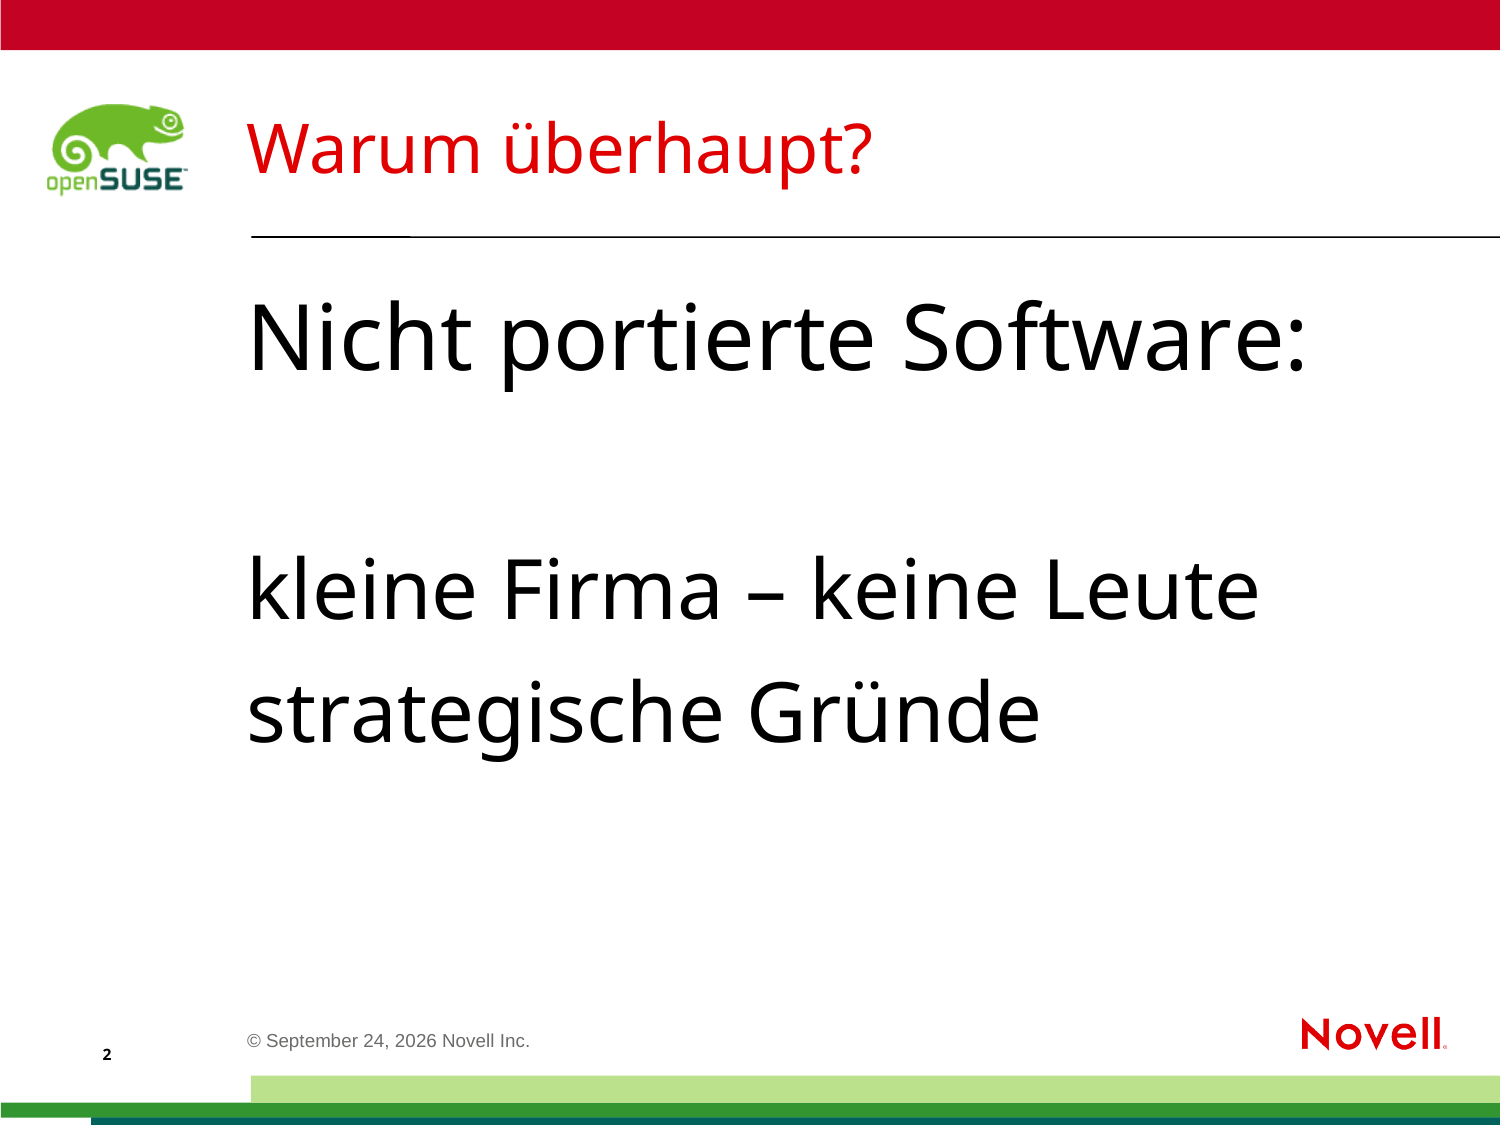

# Warum überhaupt?
Nicht portierte Software:
kleine Firma – keine Leute
strategische Gründe